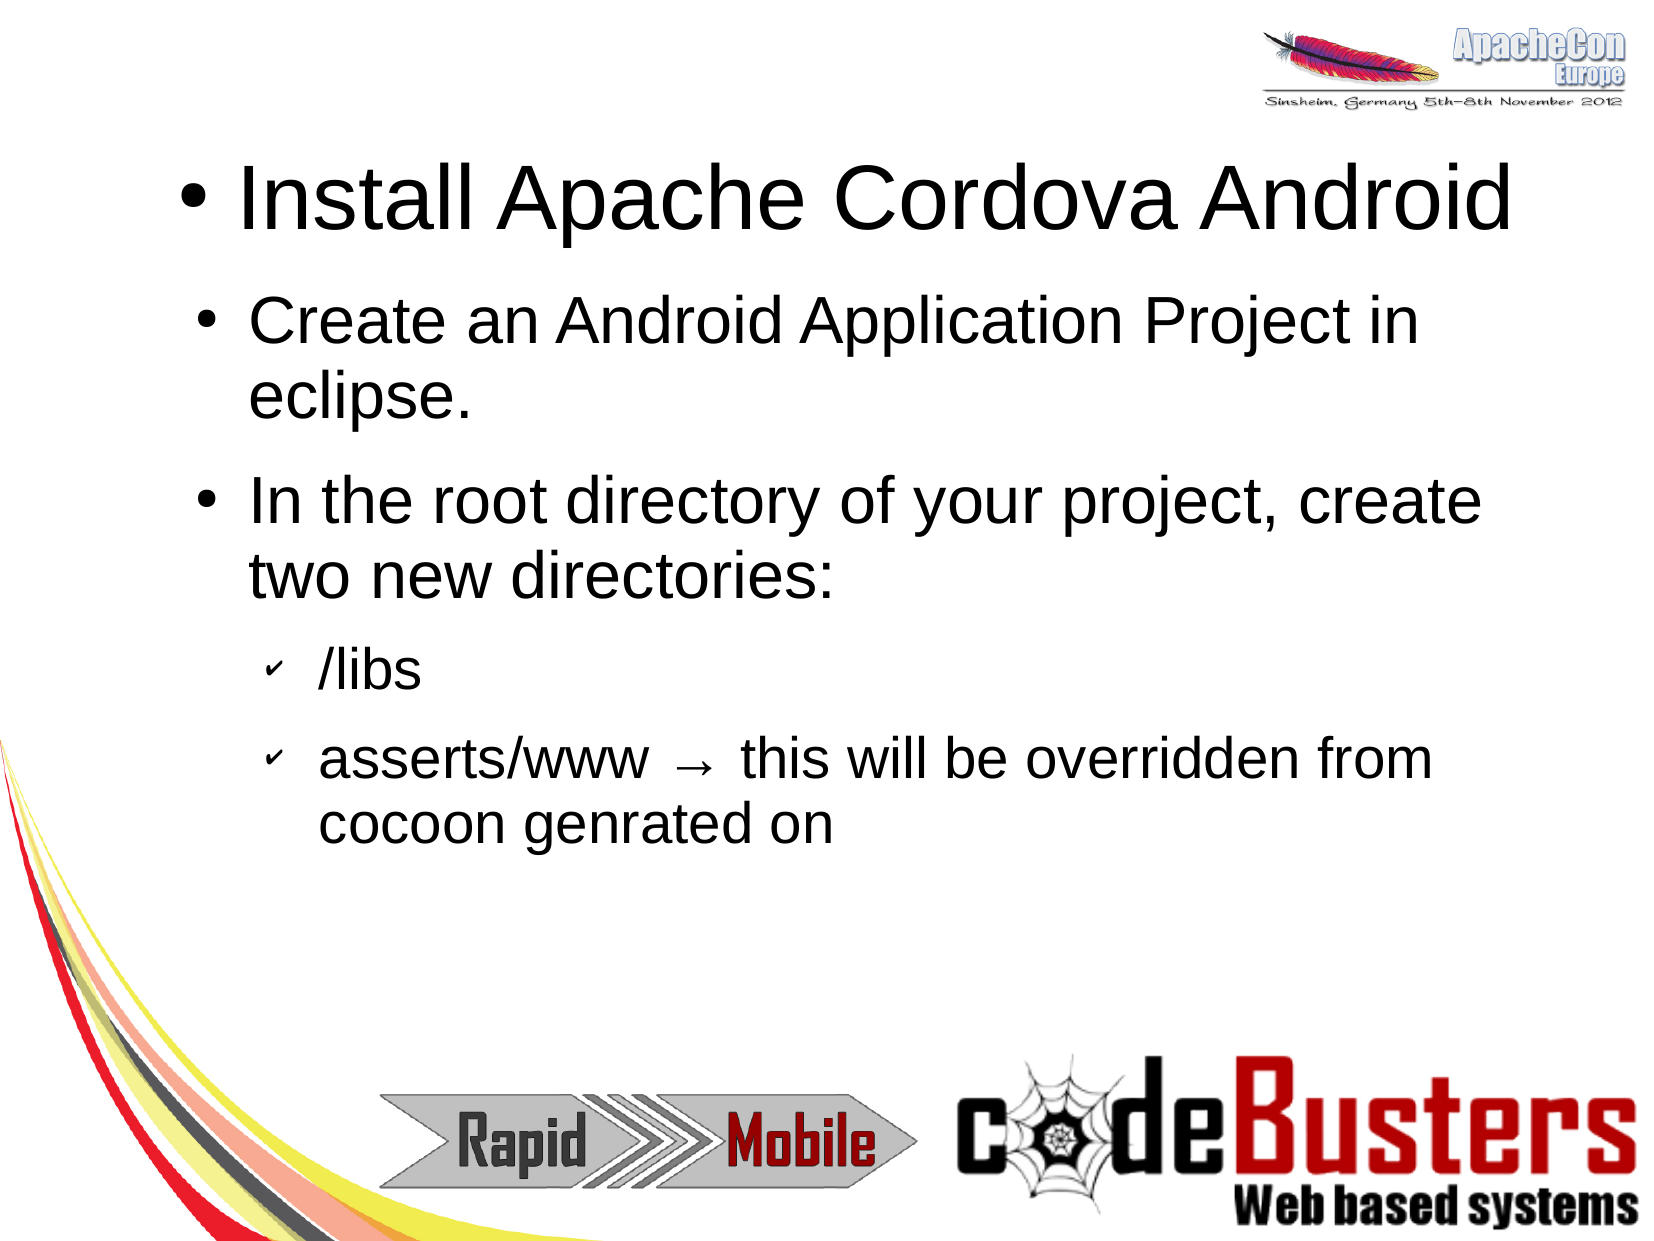

# Install Apache Cordova Android
Create an Android Application Project in eclipse.
In the root directory of your project, create two new directories:
/libs
asserts/www → this will be overridden from cocoon genrated on